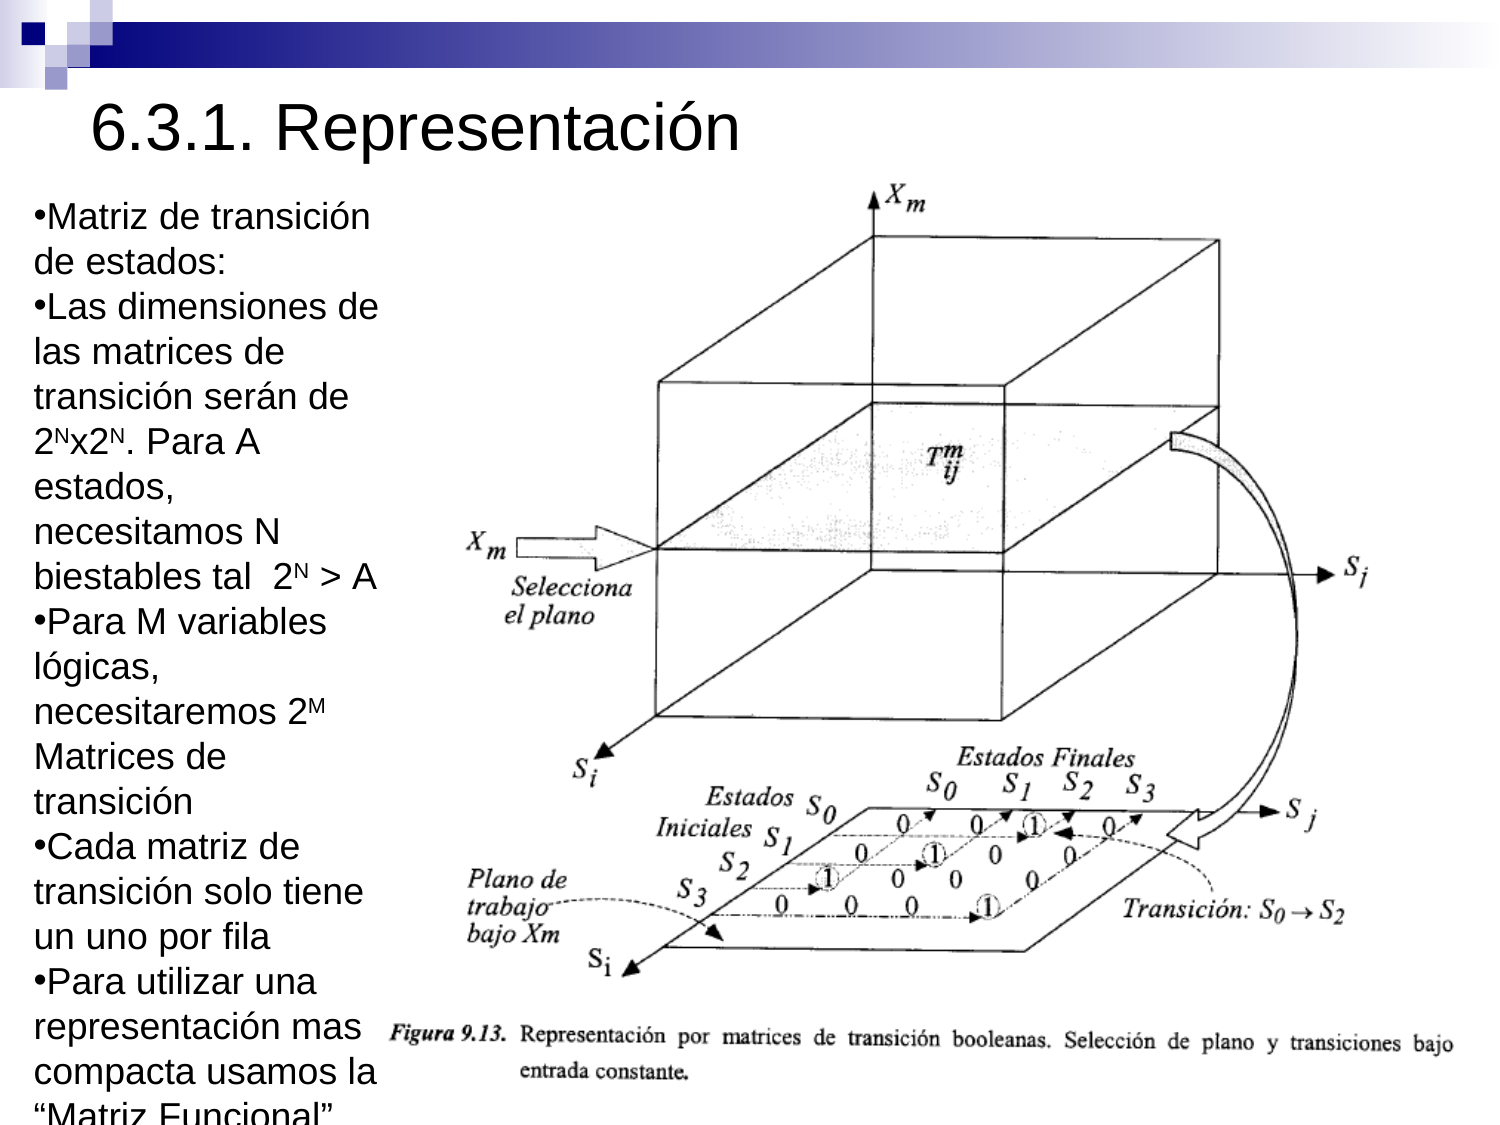

# 6.3.1. Representación
Matriz de transición de estados:
Las dimensiones de las matrices de transición serán de 2Nx2N. Para A estados, necesitamos N biestables tal 2N > A
Para M variables lógicas, necesitaremos 2M Matrices de transición
Cada matriz de transición solo tiene un uno por fila
Para utilizar una representación mas compacta usamos la “Matriz Funcional”